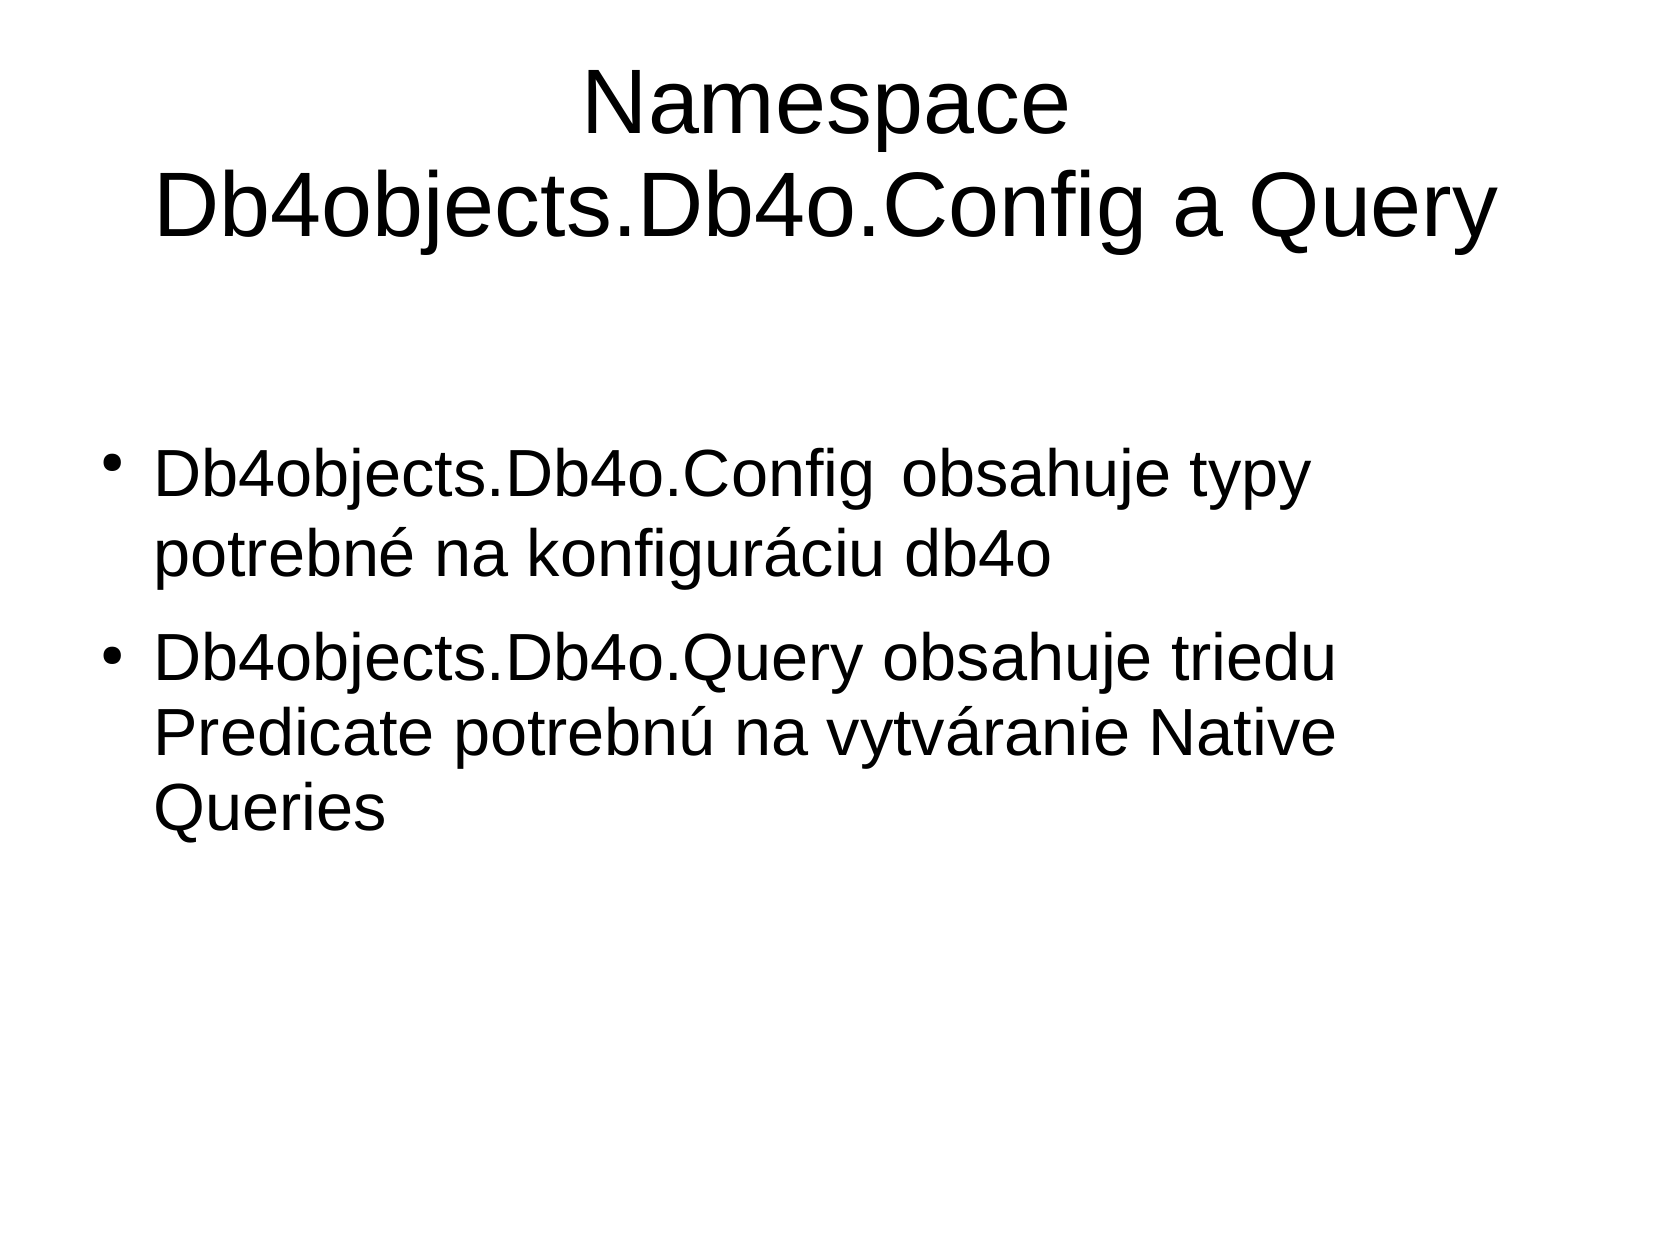

# Namespace Db4objects.Db4o.Config a Query
Db4objects.Db4o.Config obsahuje typy potrebné na konfiguráciu db4o
Db4objects.Db4o.Query obsahuje triedu Predicate potrebnú na vytváranie Native Queries